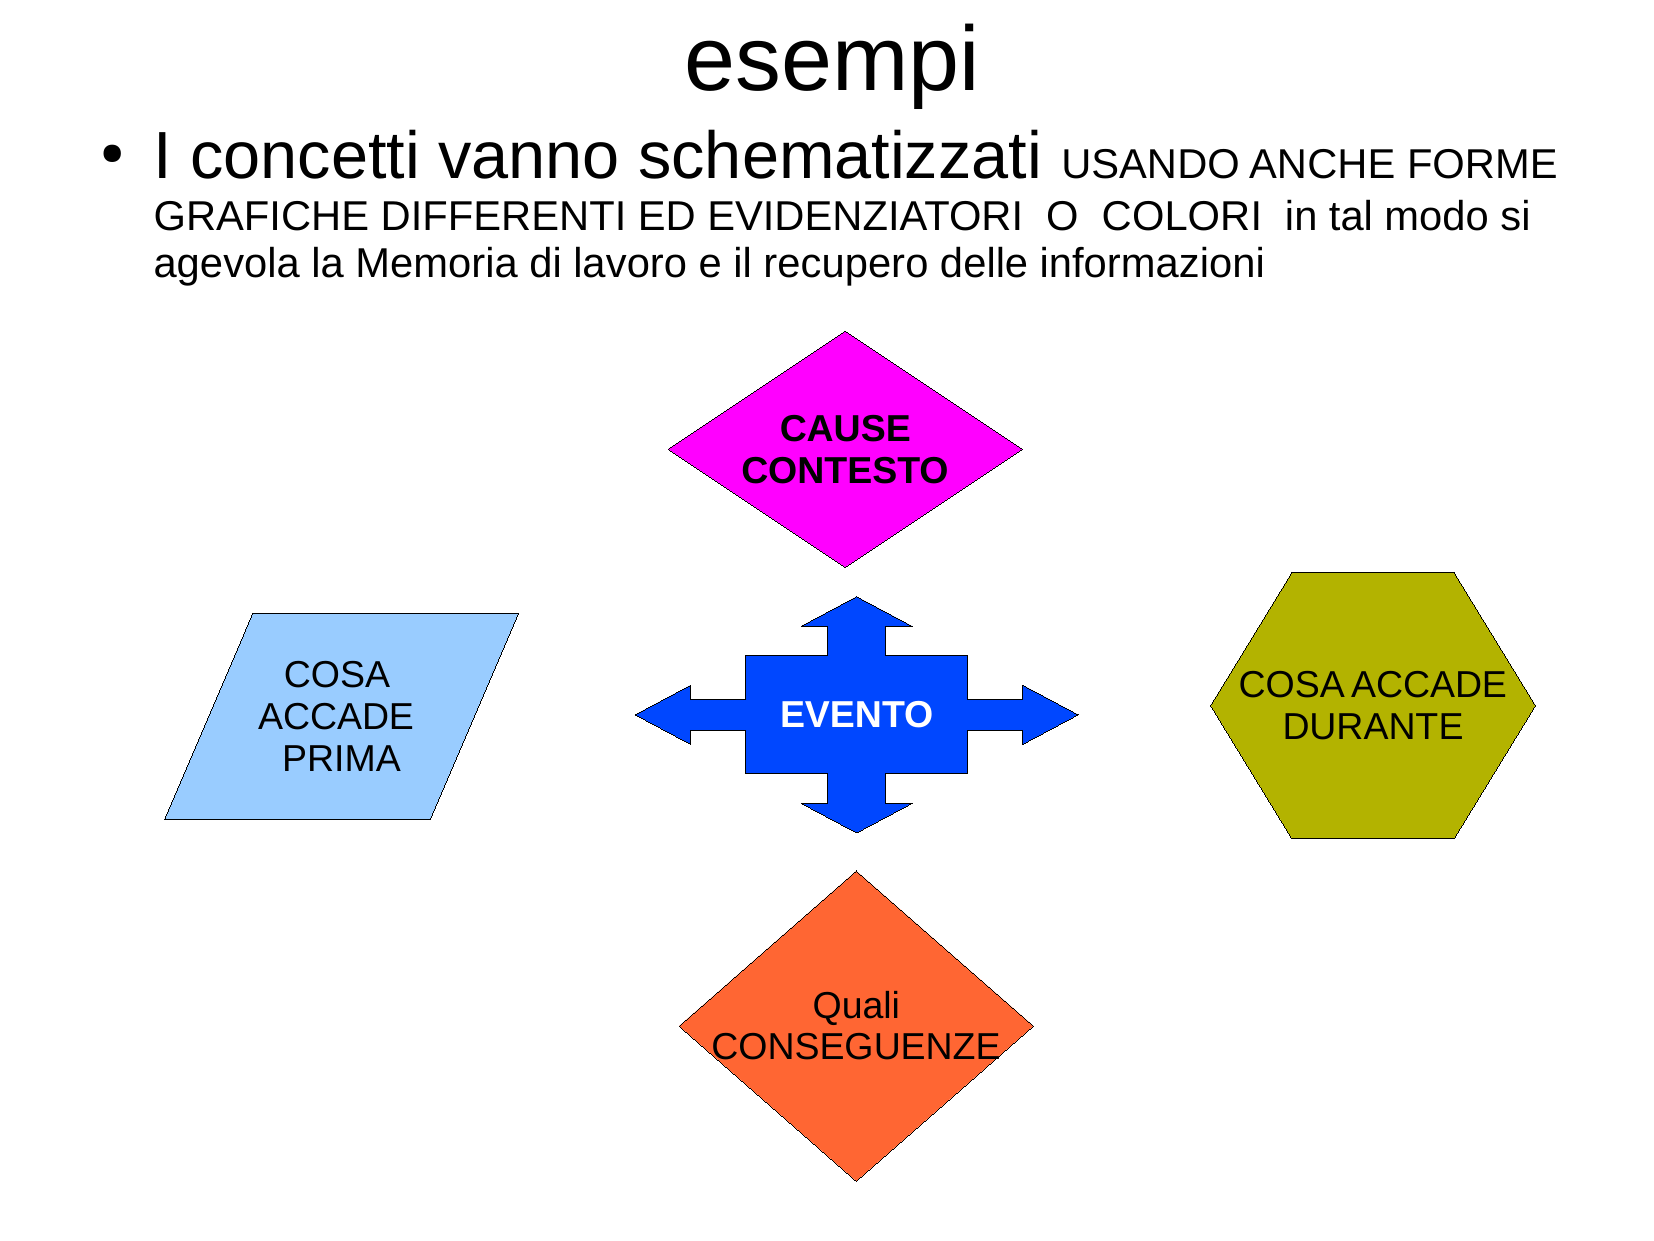

# esempi
I concetti vanno schematizzati USANDO ANCHE FORME GRAFICHE DIFFERENTI ED EVIDENZIATORI O COLORI in tal modo si agevola la Memoria di lavoro e il recupero delle informazioni
CAUSE
CONTESTO
COSA ACCADE
DURANTE
EVENTO
COSA
ACCADE
PRIMA
Quali
CONSEGUENZE